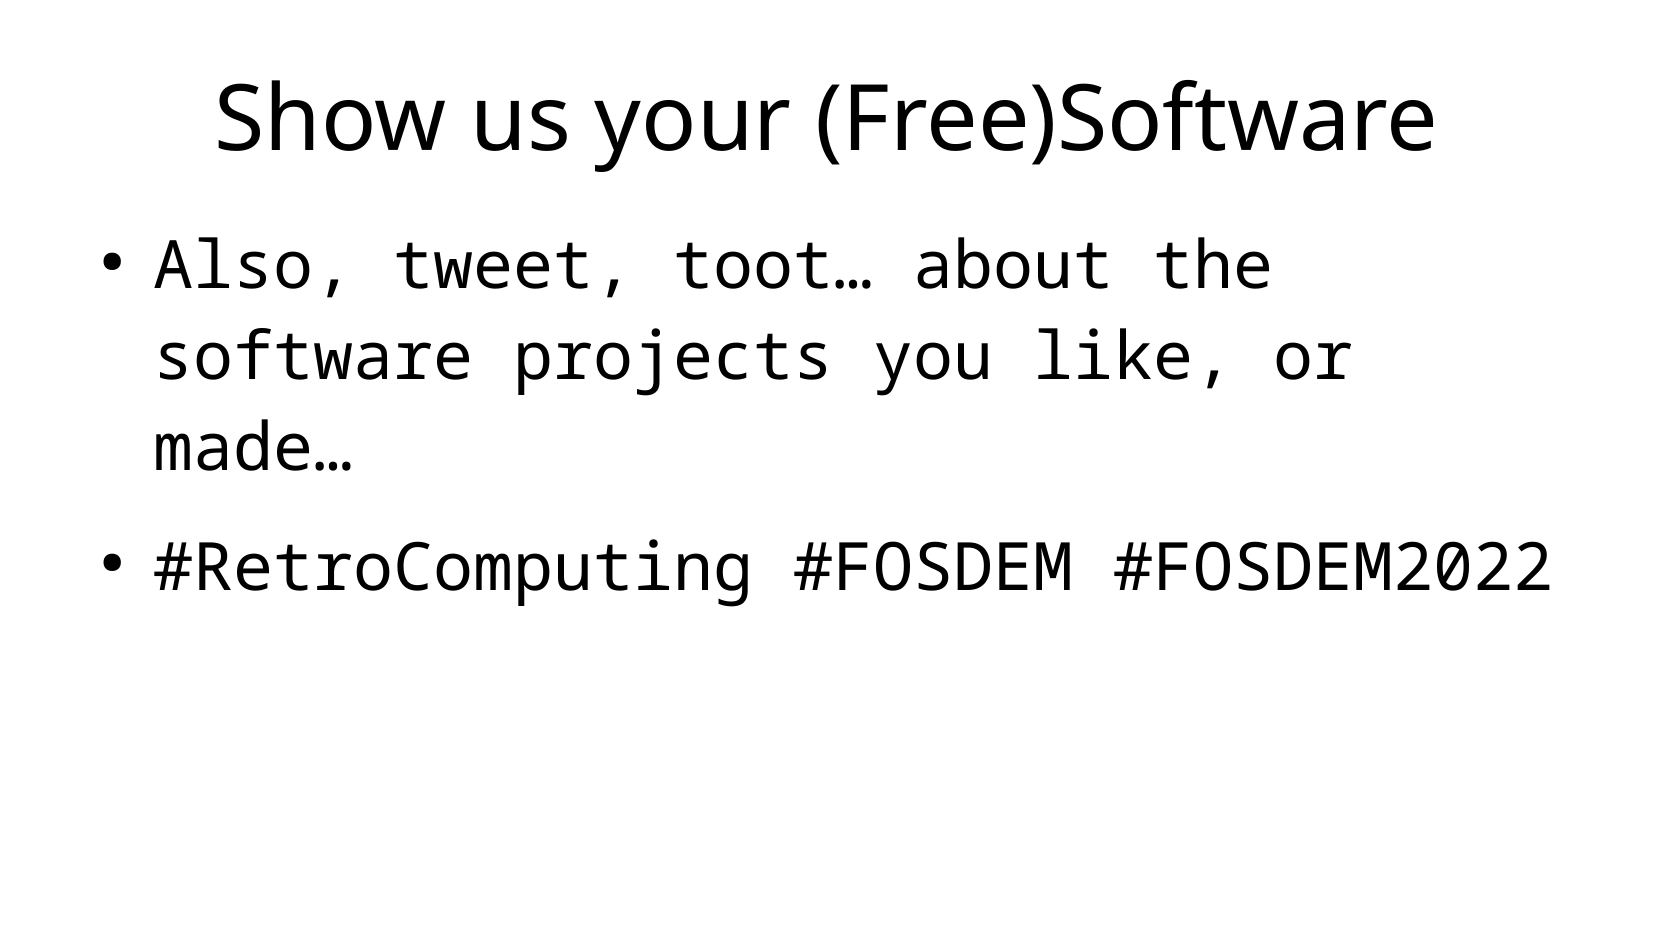

# Show us your (Free)Software
Also, tweet, toot… about the software projects you like, or made…
#RetroComputing #FOSDEM #FOSDEM2022